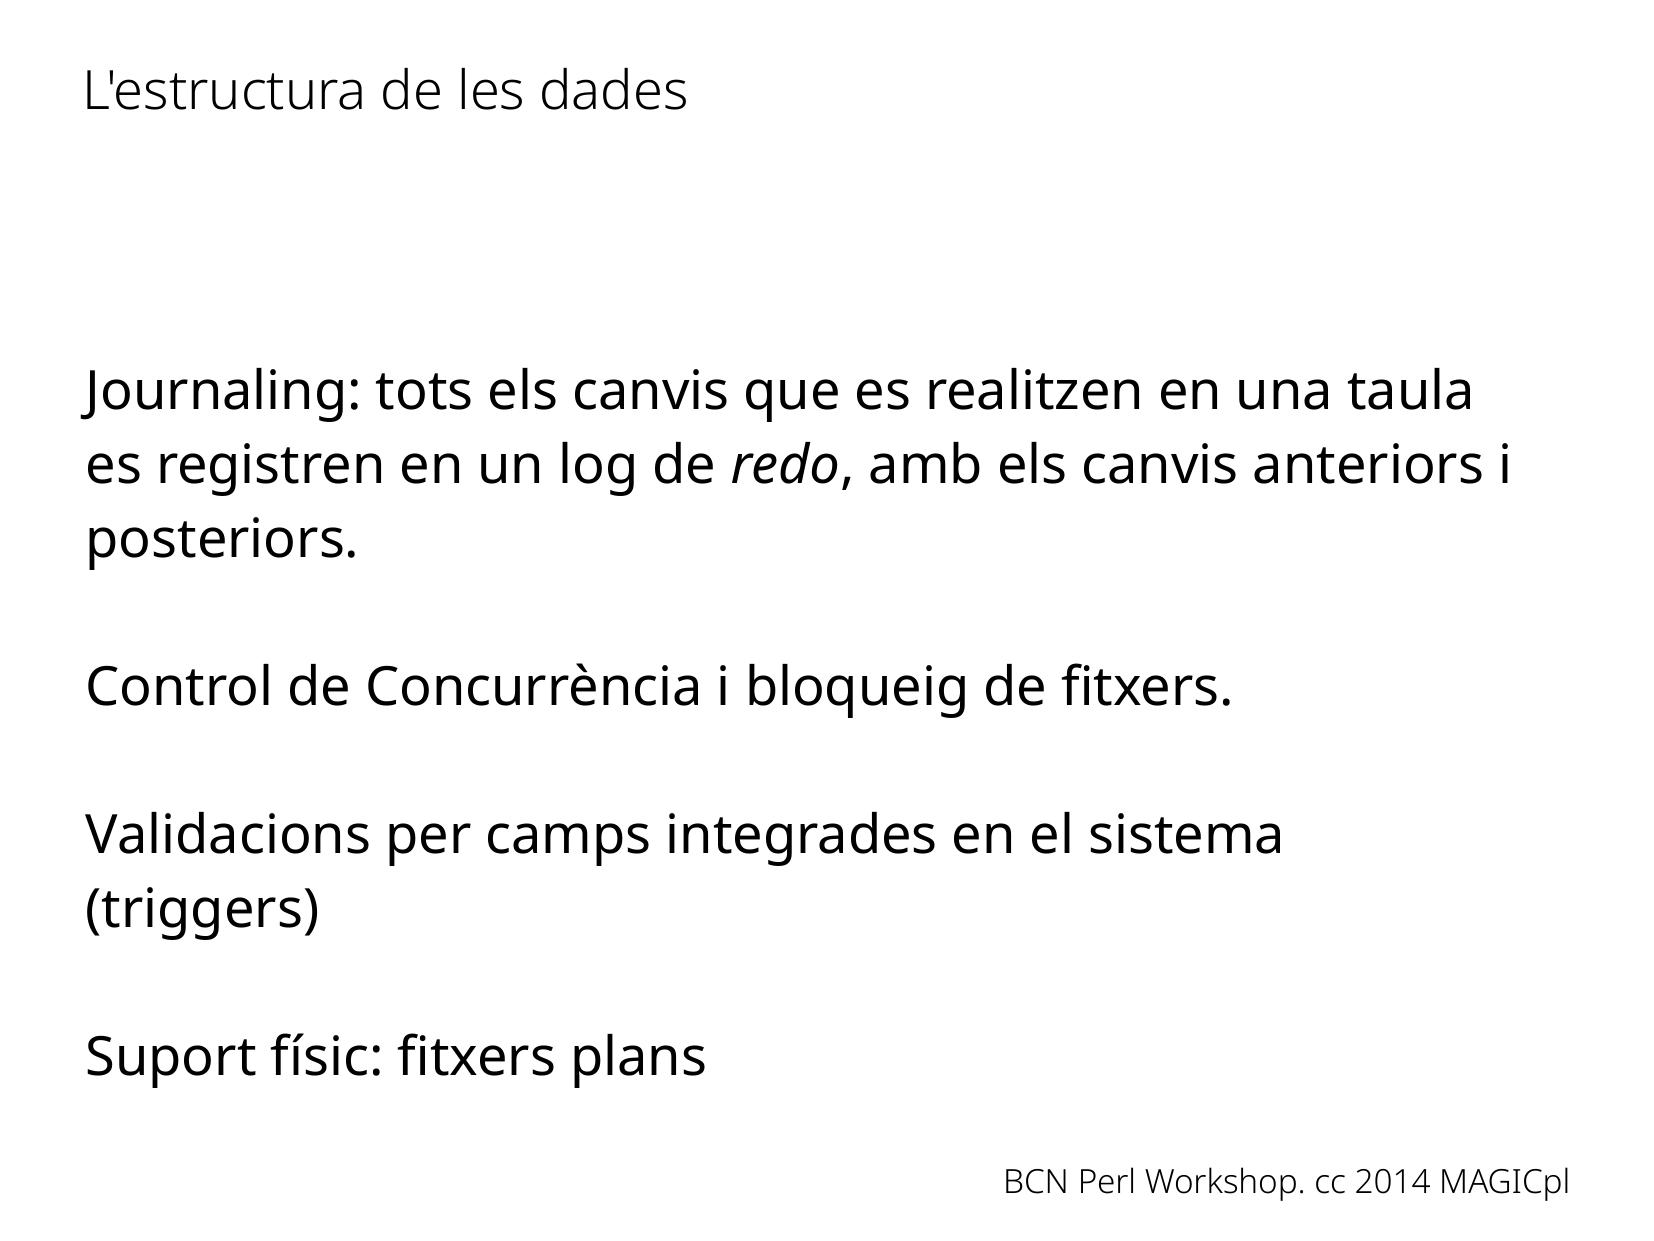

L'estructura de les dades
Journaling: tots els canvis que es realitzen en una taula es registren en un log de redo, amb els canvis anteriors i posteriors.
Control de Concurrència i bloqueig de fitxers.
Validacions per camps integrades en el sistema (triggers)
Suport físic: fitxers plans
# BCN Perl Workshop. cc 2014 MAGICpl